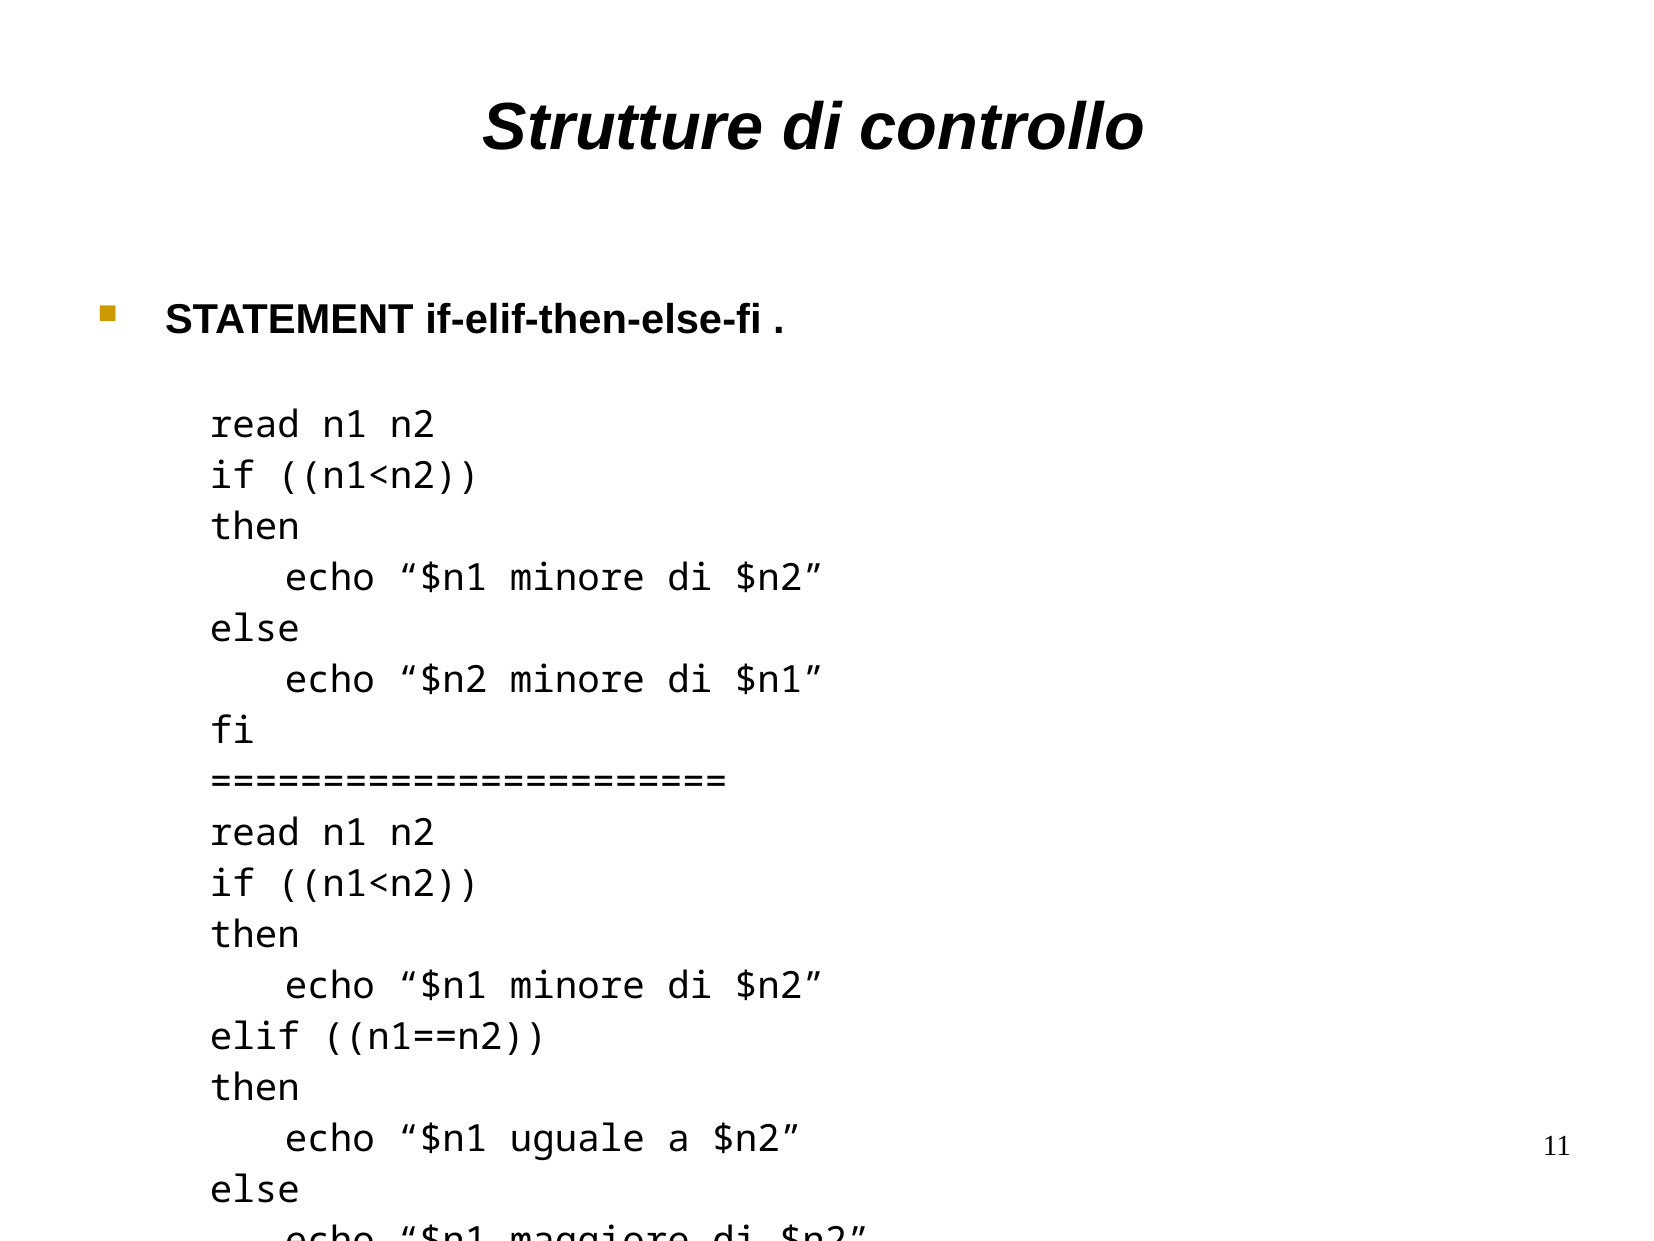

# Strutture di controllo
 STATEMENT if-elif-then-else-fi .
read n1 n2
if ((n1<n2))
then
	echo “$n1 minore di $n2”
else
	echo “$n2 minore di $n1”
fi
=======================
read n1 n2
if ((n1<n2))
then
	echo “$n1 minore di $n2”
elif ((n1==n2))
then
	echo “$n1 uguale a $n2”
else
	echo “$n1 maggiore di $n2”
fi
11